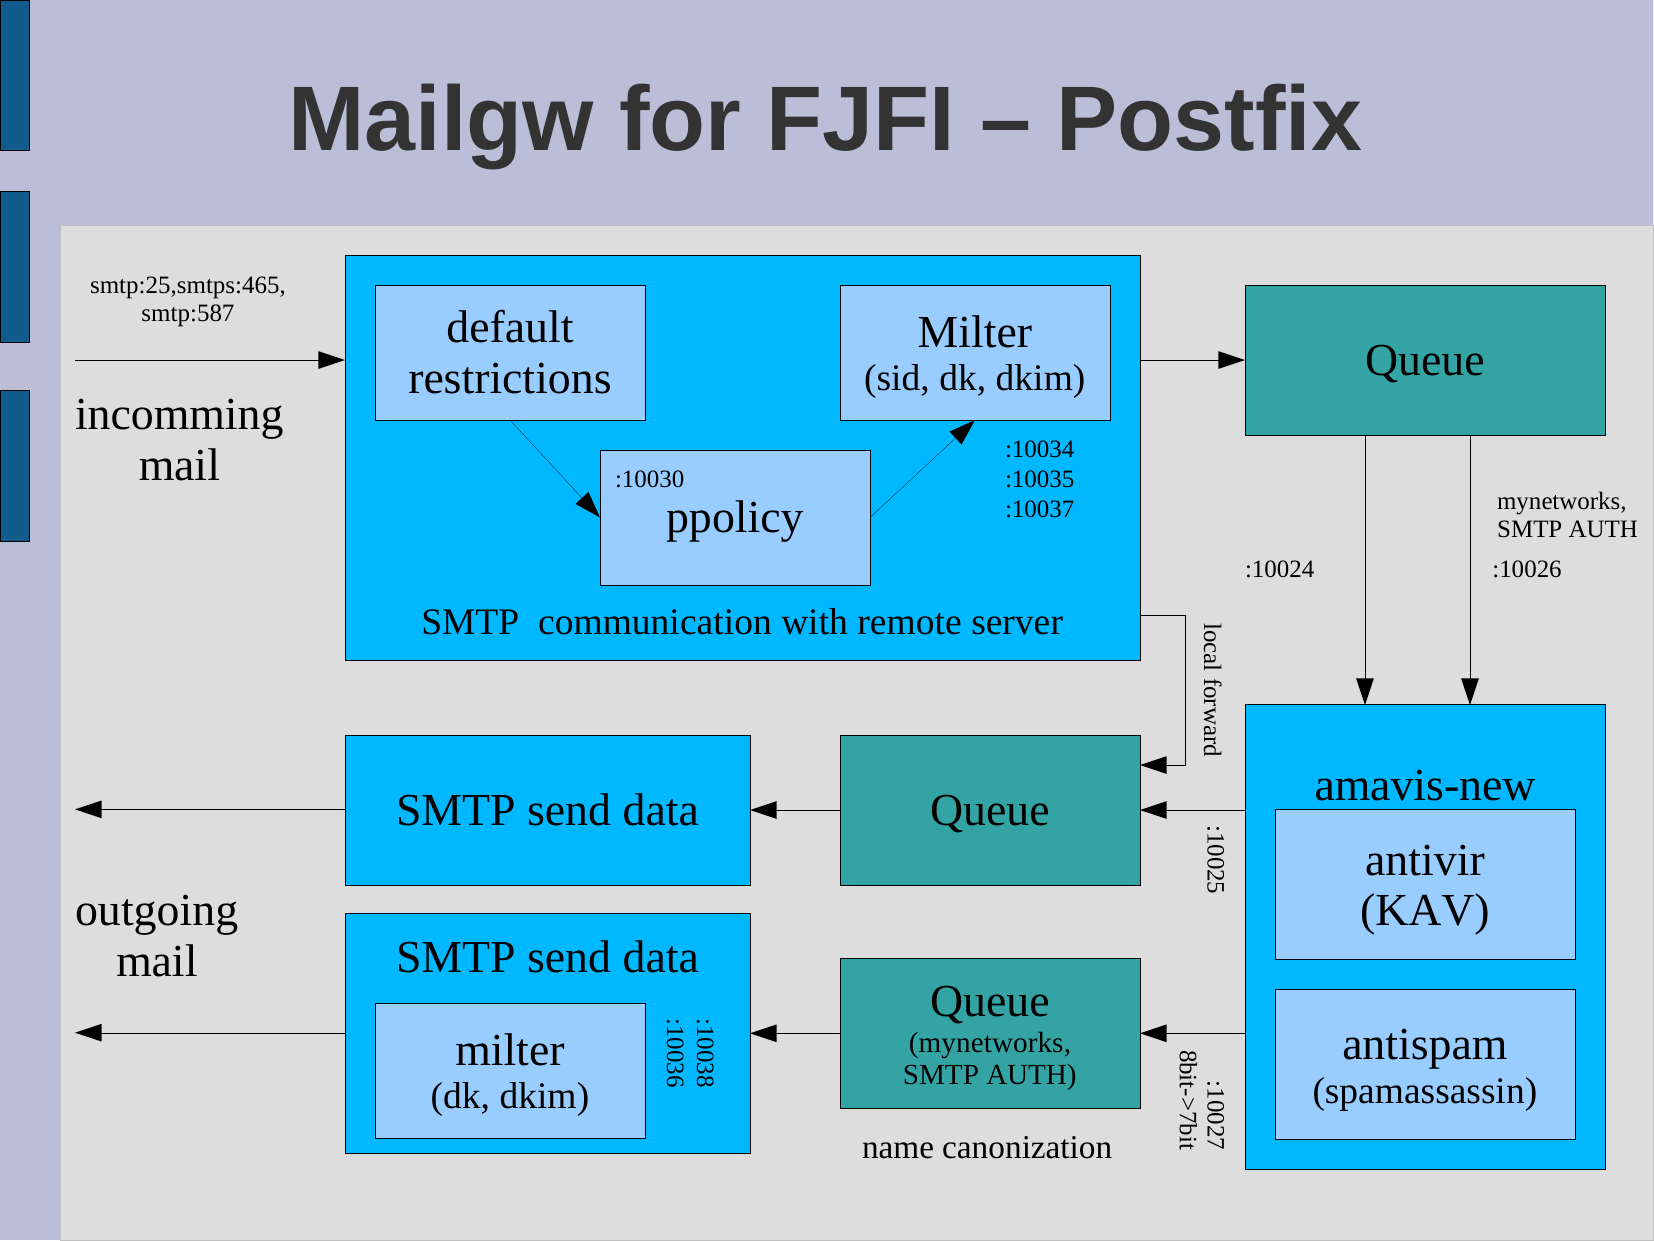

# Mailgw for FJFI – Postfix
smtp:25,smtps:465, smtp:587
default
restrictions
Milter
(sid, dk, dkim)
Queue
incomming mail
:10034
ppolicy
:10030
:10035
mynetworks,
SMTP AUTH
:10037
:10024
:10026
SMTP communication with remote server
local forward
amavis-new
SMTP send data
Queue
antivir
(KAV)
:10025
outgoing mail
SMTP send data
Queue
(mynetworks,
SMTP AUTH)
antispam
(spamassassin)
:10027
8bit->7bit
milter
(dk, dkim)
:10036
:10038
name canonization